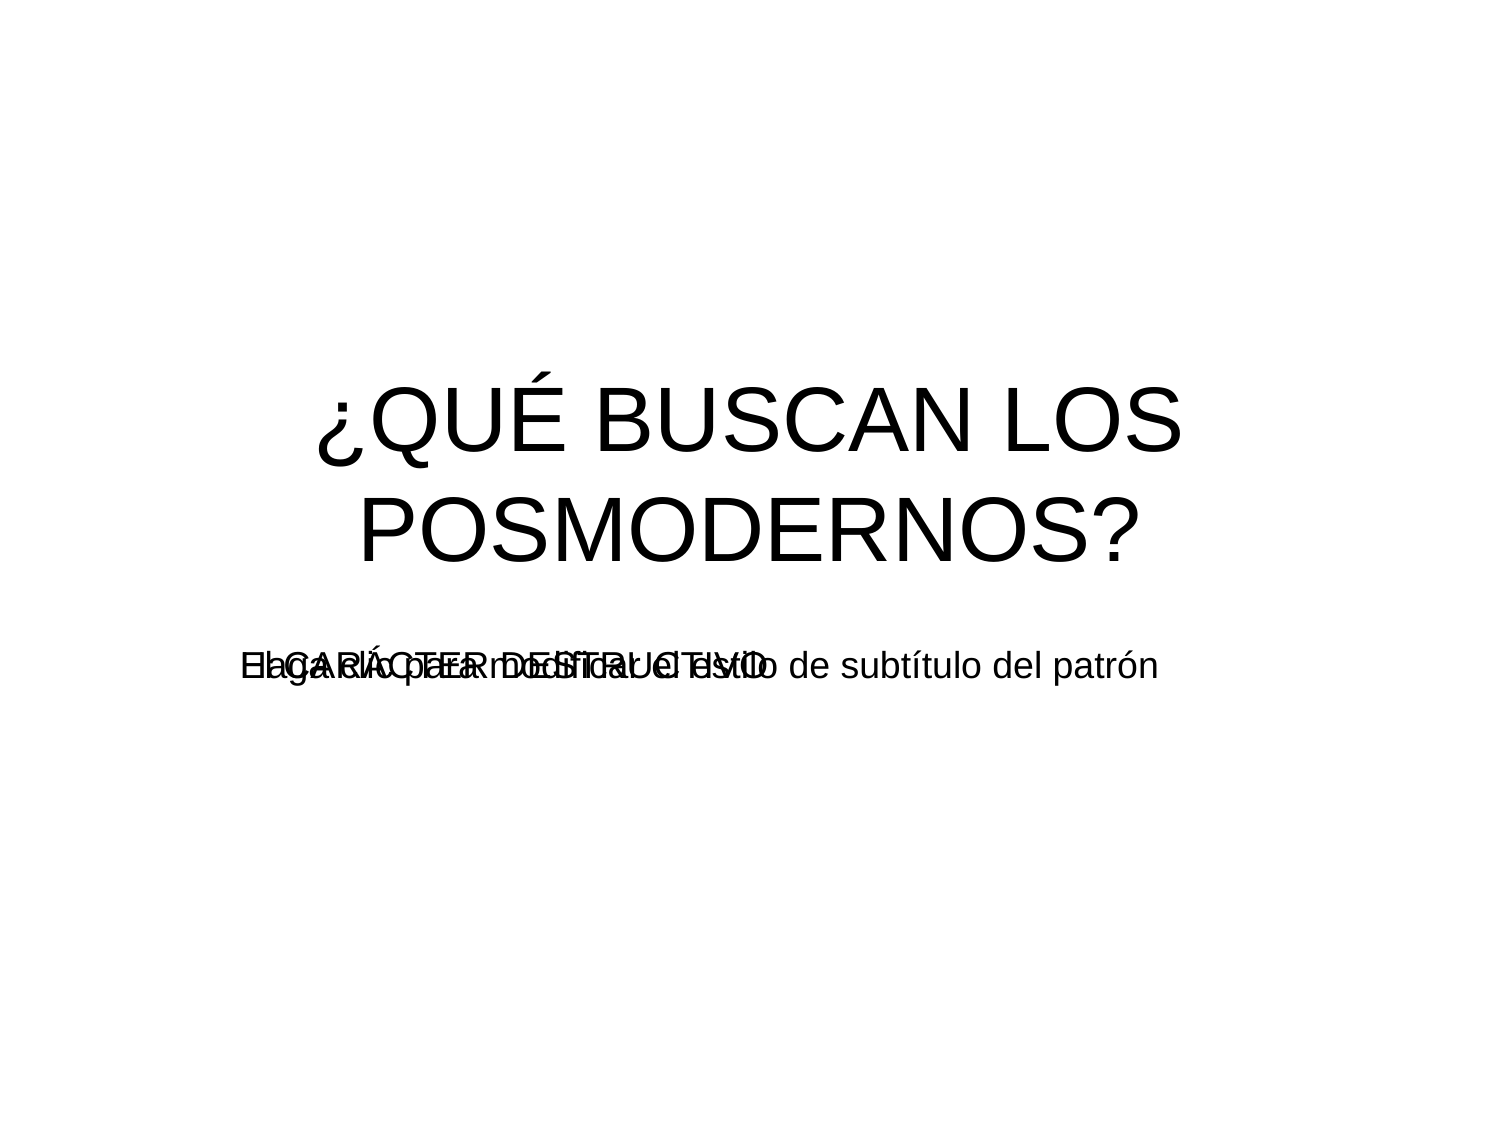

# ¿QUÉ BUSCAN LOS POSMODERNOS?
El CARÁCTER DESTRUCTIVO